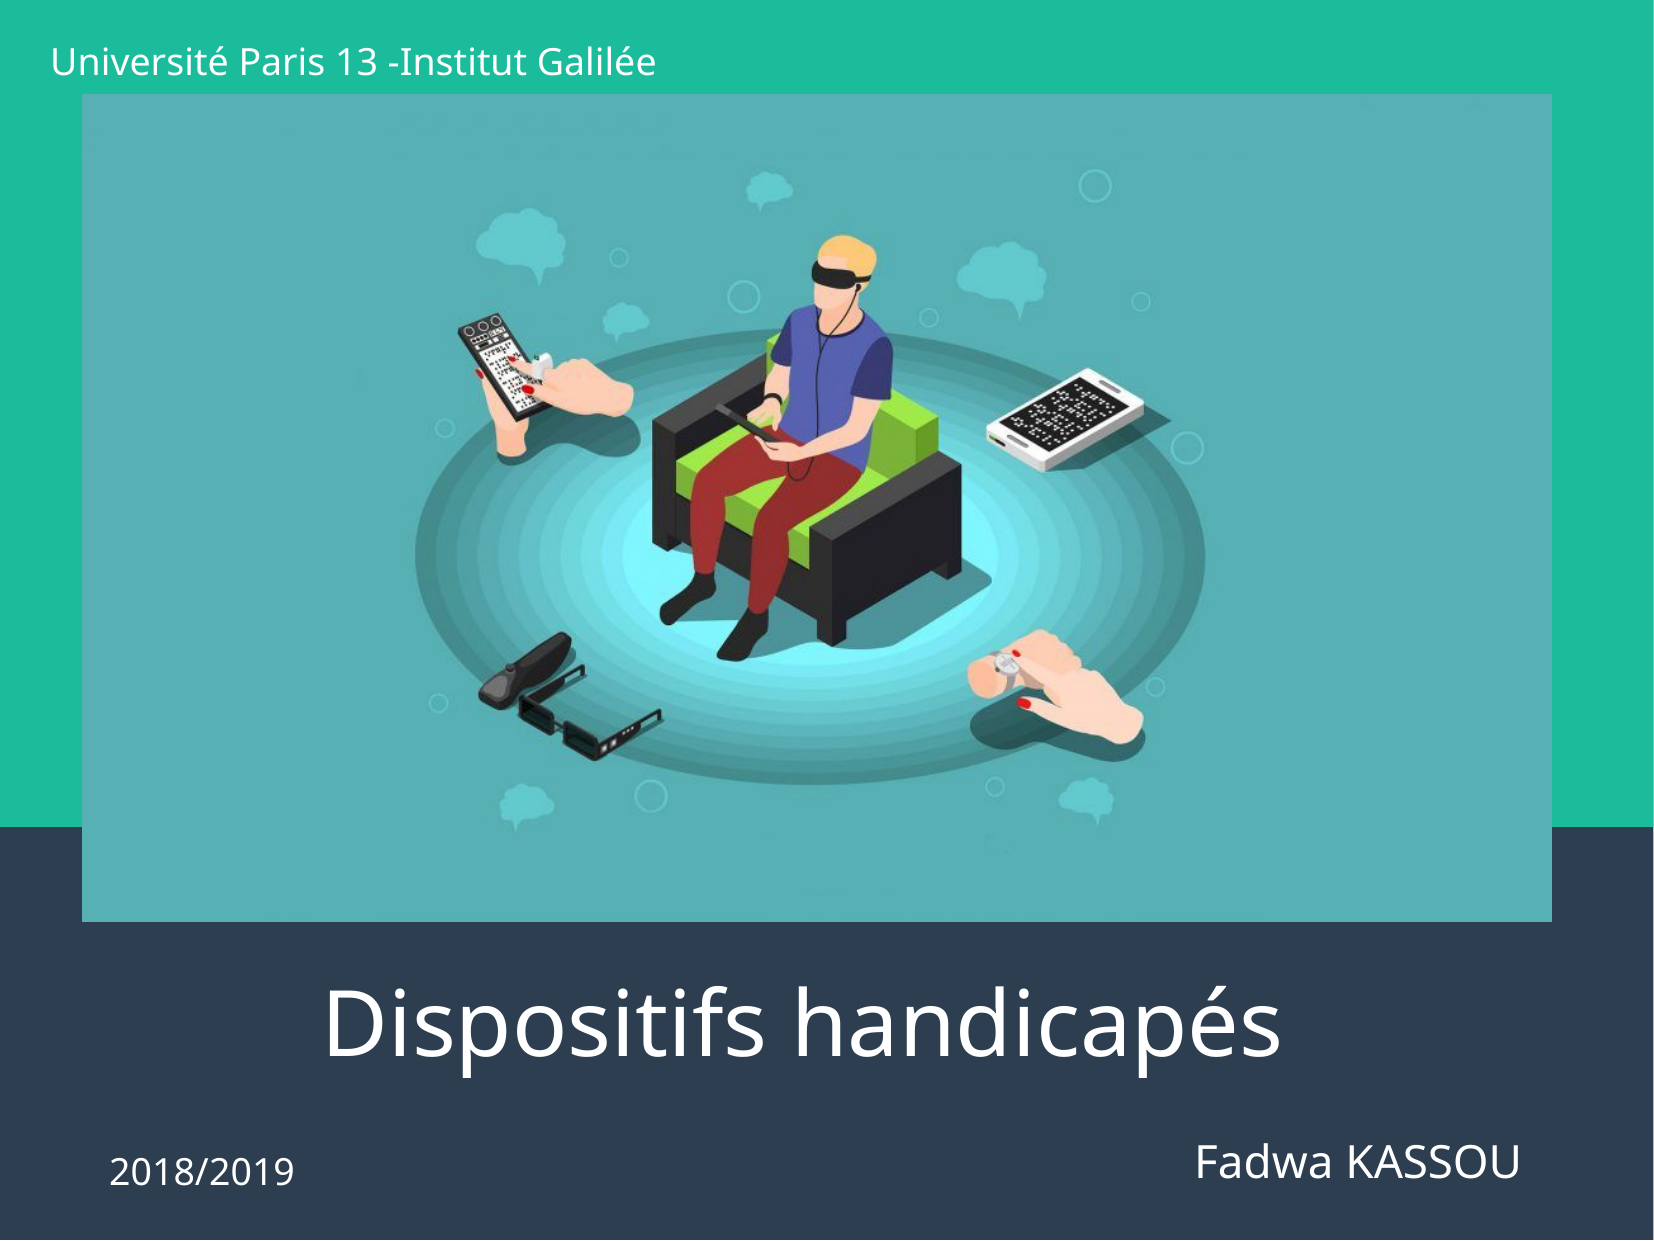

Université Paris 13 -Institut Galilée
# Dispositifs handicapés
Fadwa KASSOU
2018/2019